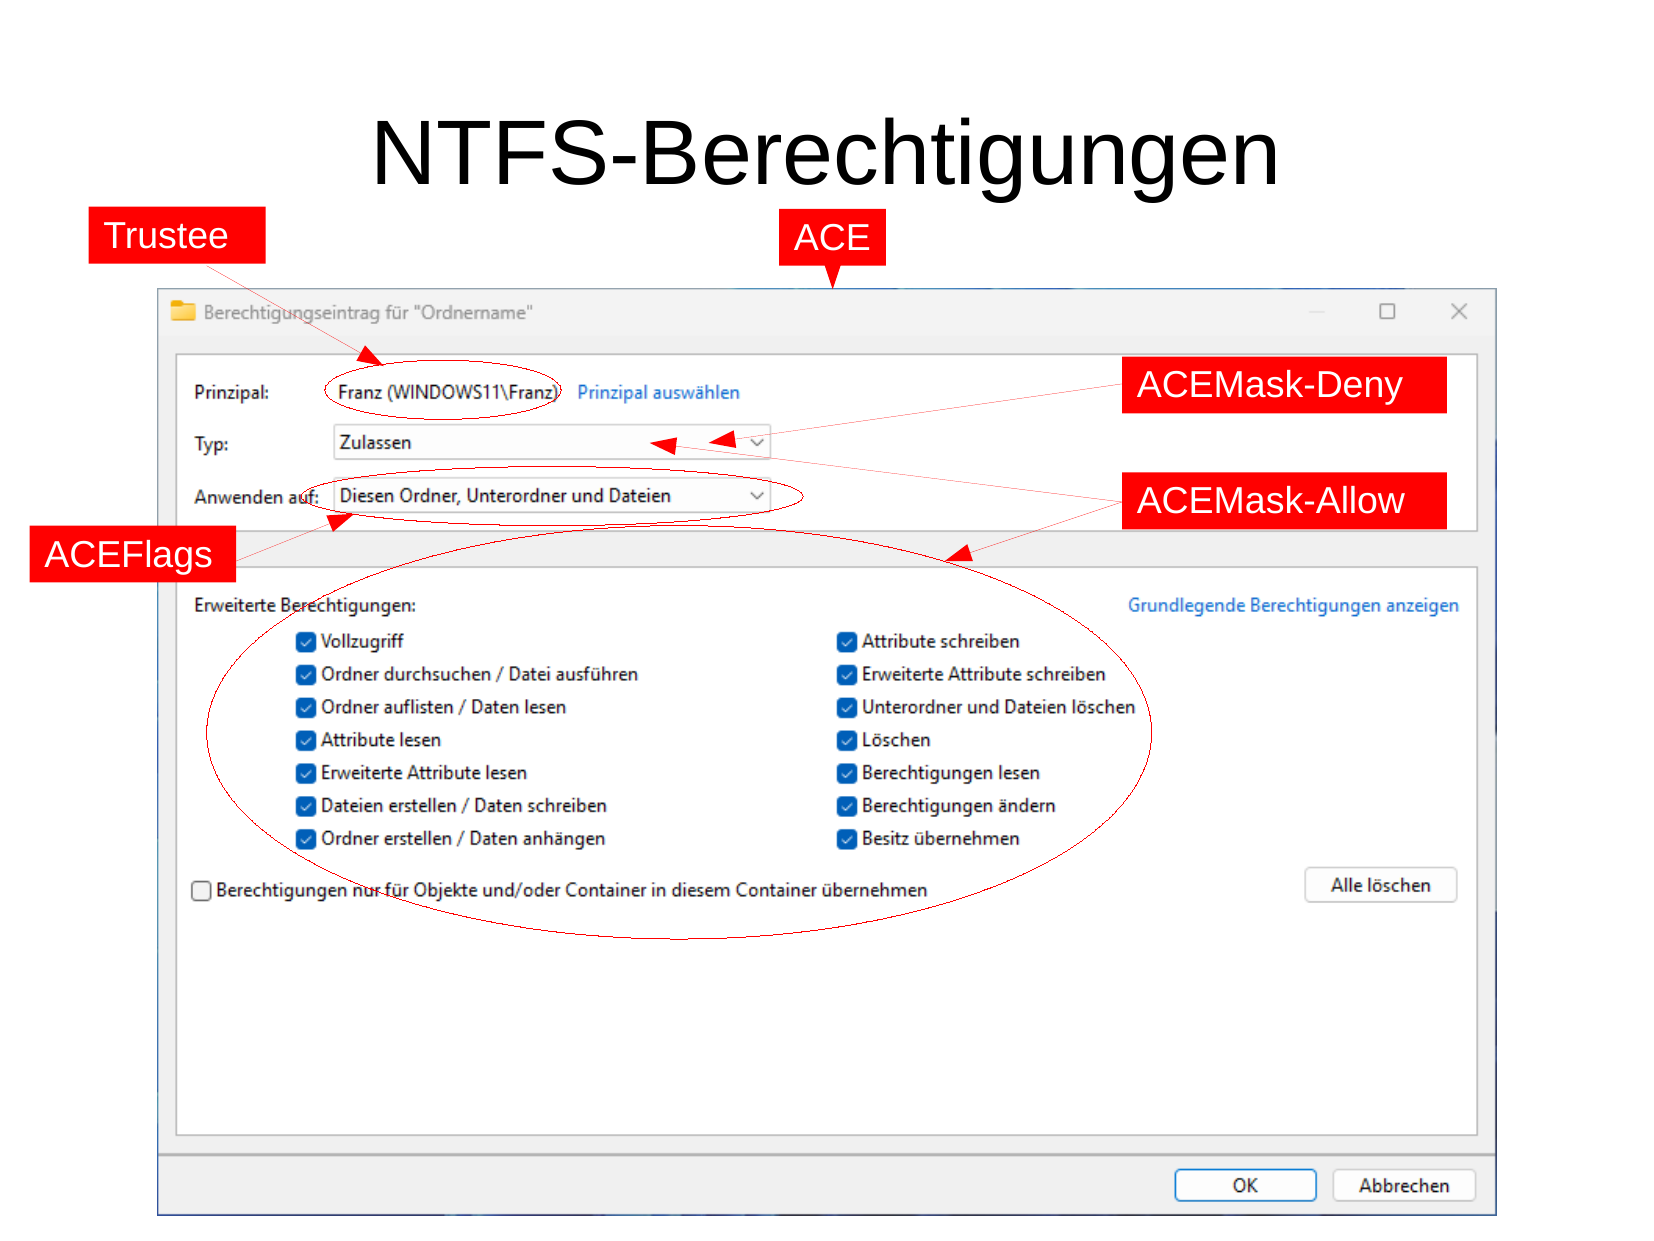

# NTFS-Berechtigungen
Trustee
ACE
ACEMask-Deny
ACEMask-Allow
ACEFlags